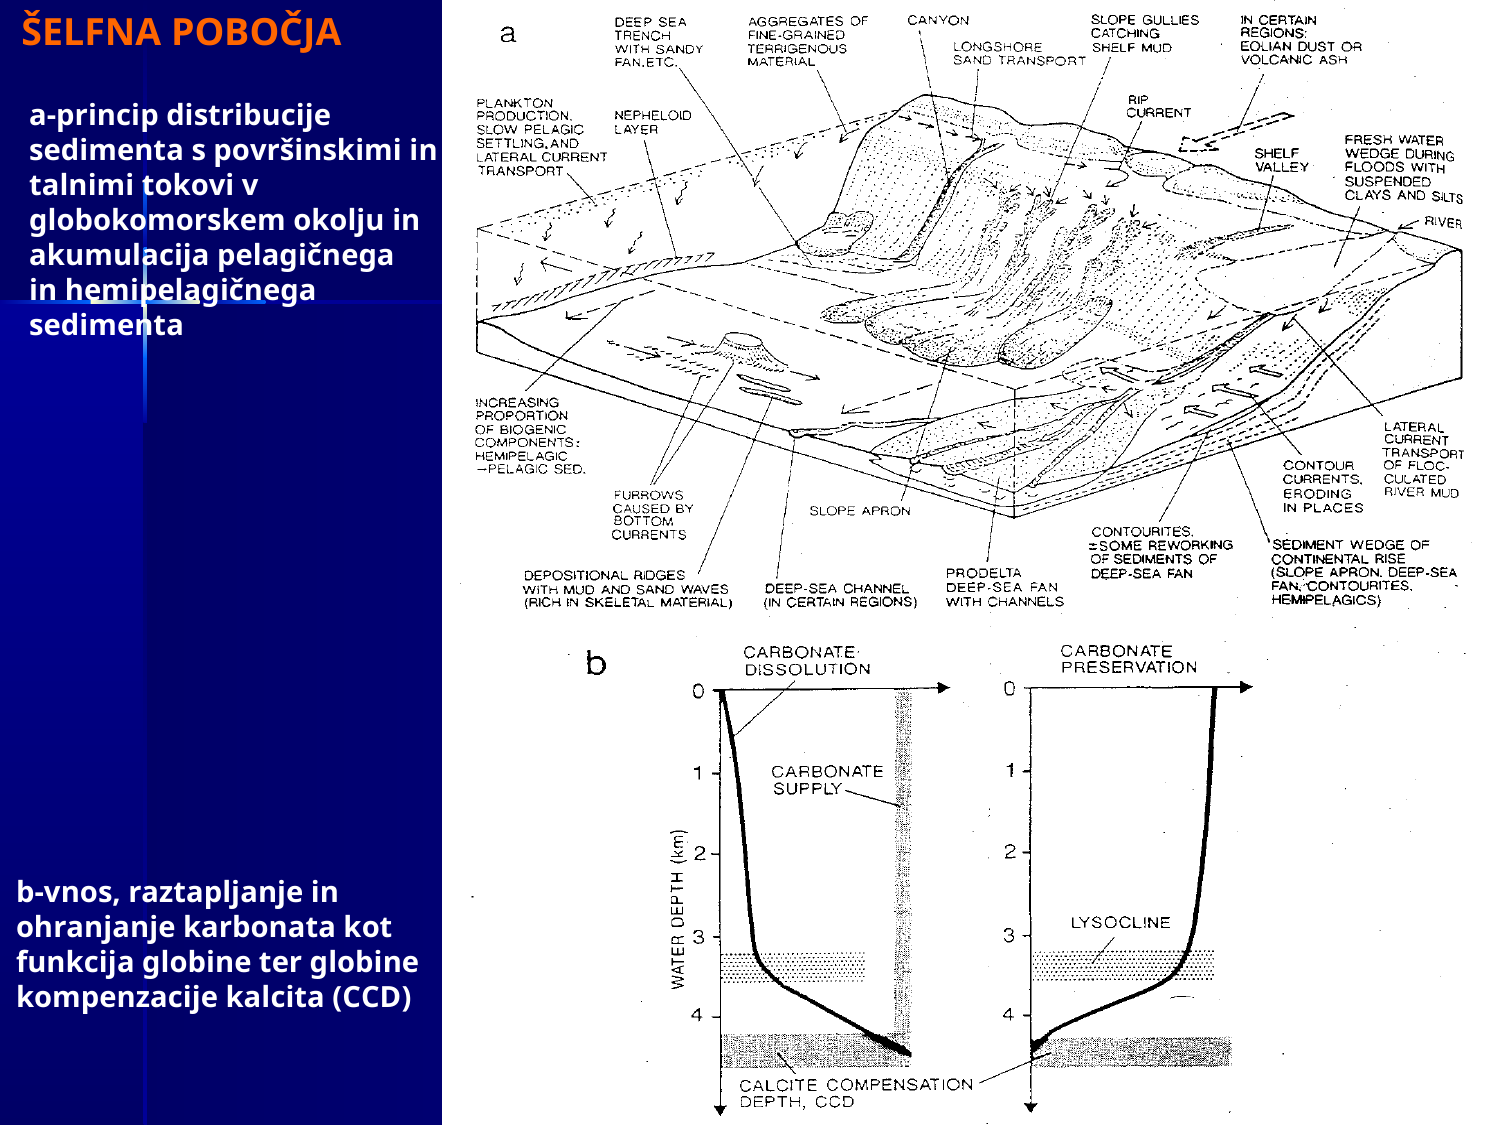

ŠELFNA POBOČJA
a-princip distribucije
sedimenta s površinskimi in
talnimi tokovi v
globokomorskem okolju in
akumulacija pelagičnega
in hemipelagičnega
sedimenta
b-vnos, raztapljanje in
ohranjanje karbonata kot
funkcija globine ter globine
kompenzacije kalcita (CCD)